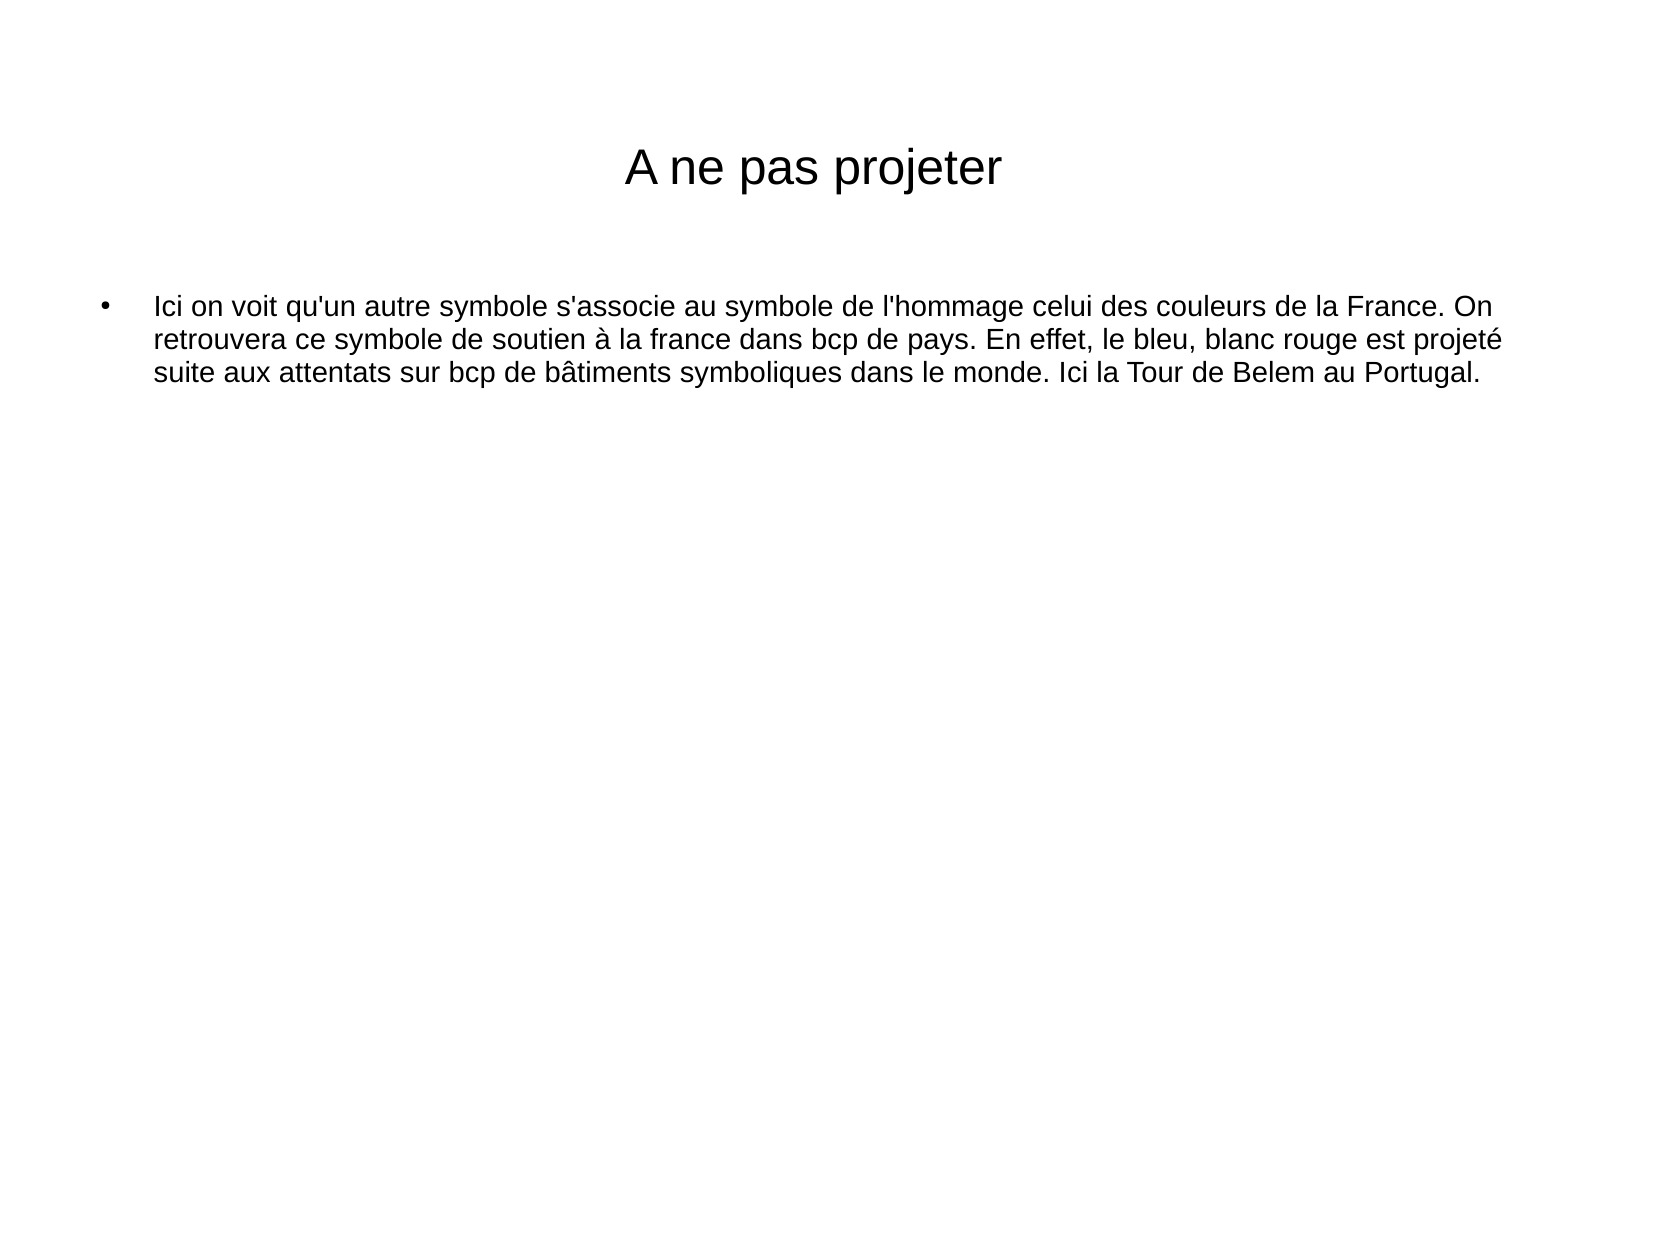

# A ne pas projeter
Ici on voit qu'un autre symbole s'associe au symbole de l'hommage celui des couleurs de la France. On retrouvera ce symbole de soutien à la france dans bcp de pays. En effet, le bleu, blanc rouge est projeté suite aux attentats sur bcp de bâtiments symboliques dans le monde. Ici la Tour de Belem au Portugal.